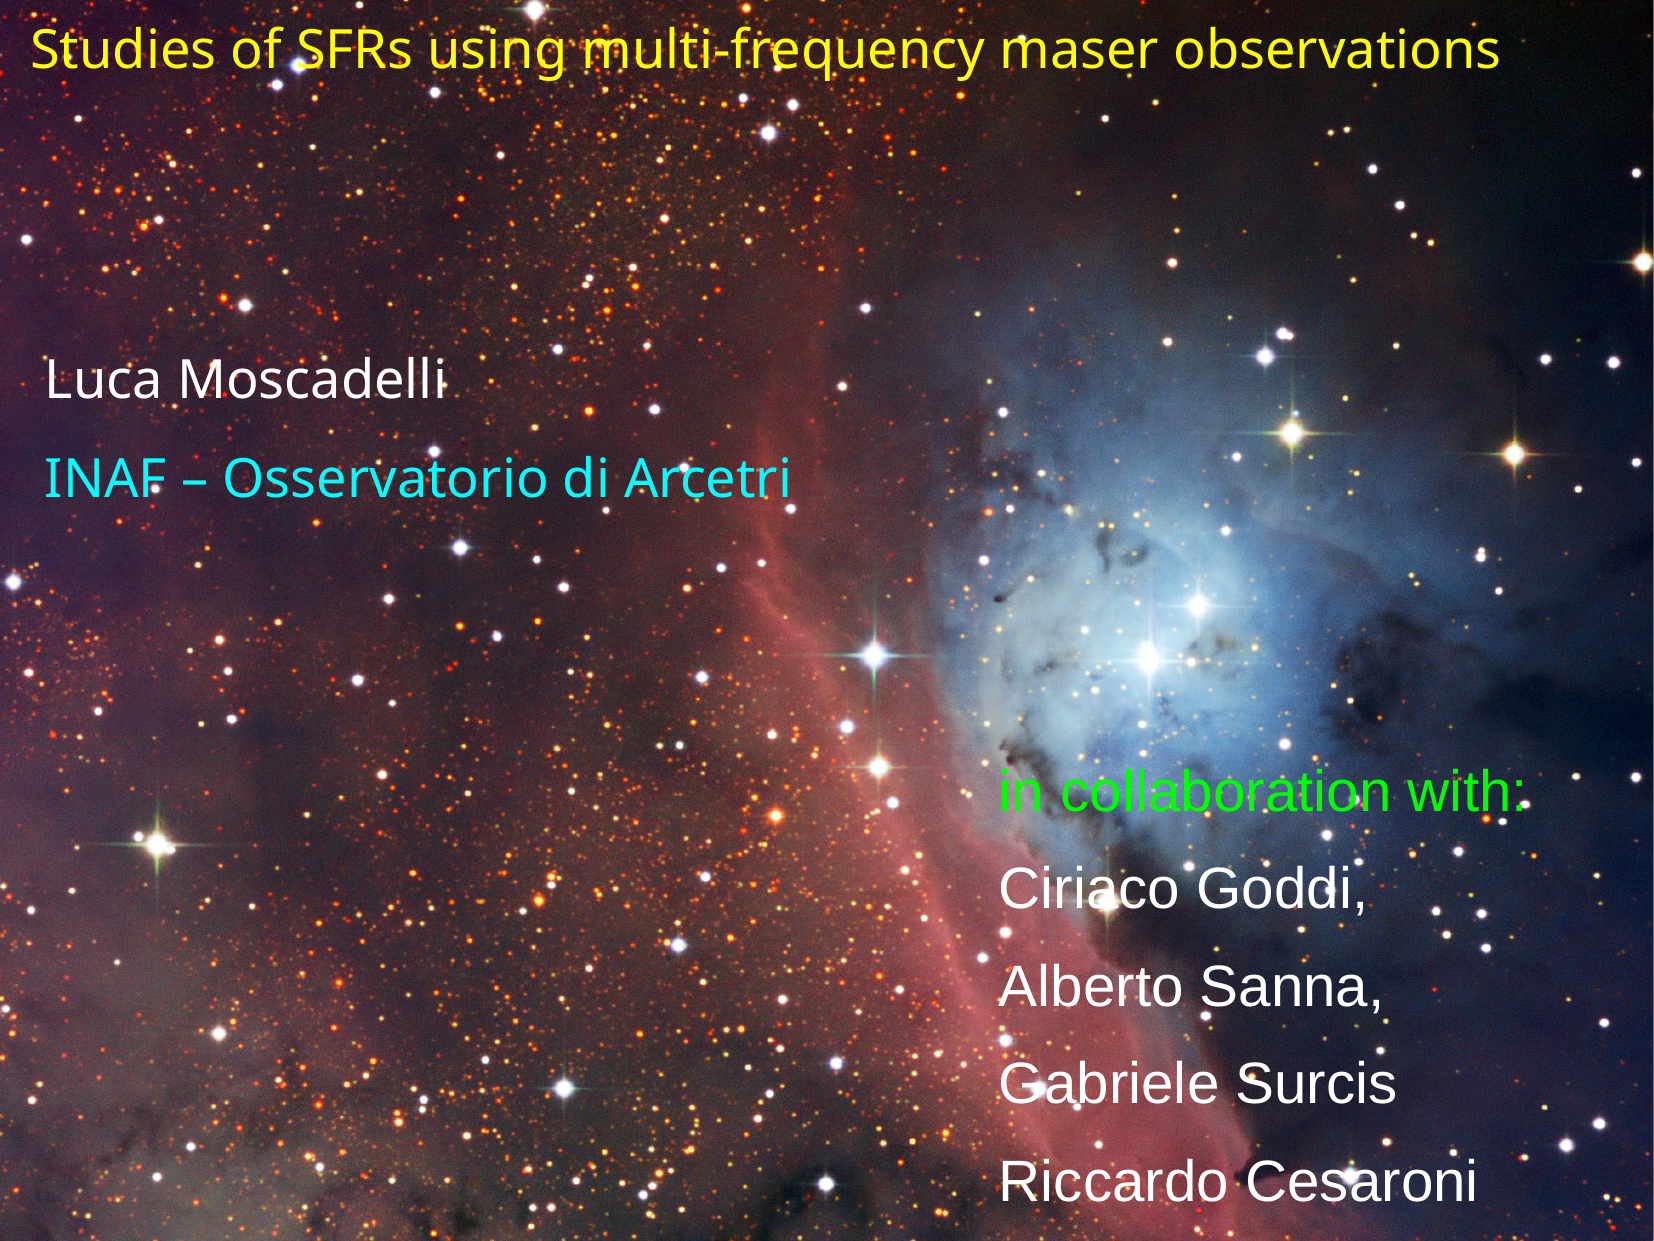

Studies of SFRs using multi-frequency maser observations
Luca Moscadelli
INAF – Osservatorio di Arcetri
in collaboration with:
Ciriaco Goddi,
Alberto Sanna,
Gabriele Surcis
Riccardo Cesaroni